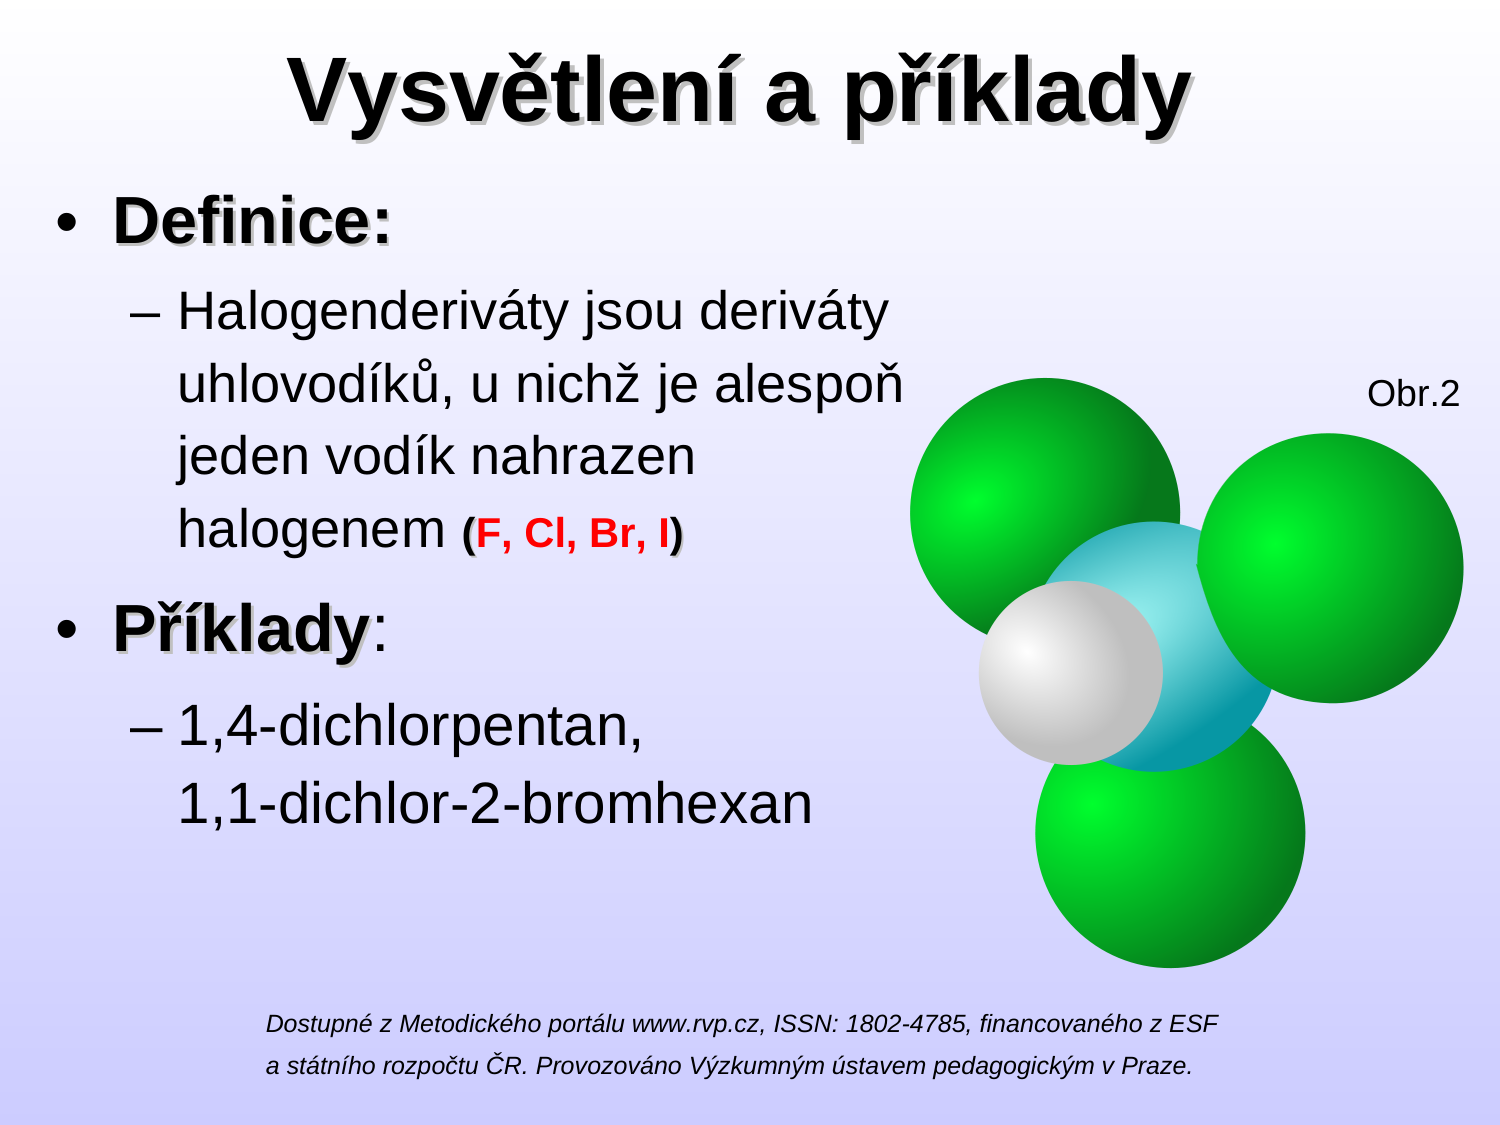

# Vysvětlení a příklady
Definice:
Halogenderiváty jsou deriváty uhlovodíků, u nichž je alespoň jeden vodík nahrazen halogenem (F, Cl, Br, I)
Příklady:
1,4-dichlorpentan,
1,1-dichlor-2-bromhexan
Obr.2
Dostupné z Metodického portálu www.rvp.cz, ISSN: 1802-4785, financovaného z ESF
a státního rozpočtu ČR. Provozováno Výzkumným ústavem pedagogickým v Praze.